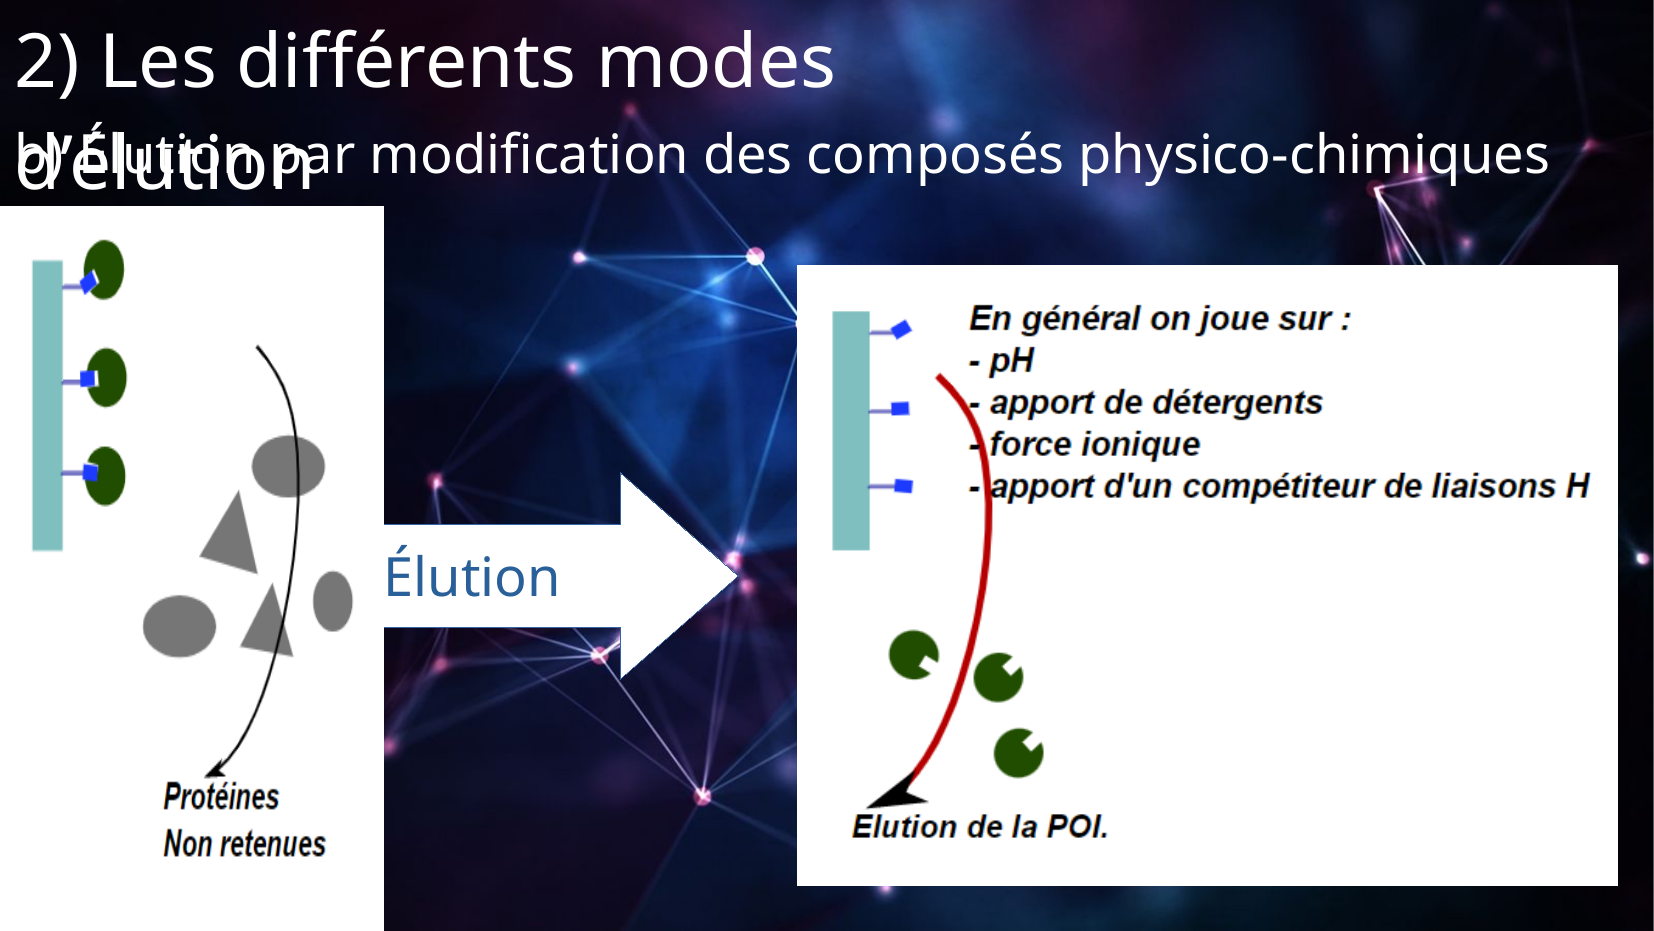

2) Les différents modes d’élution
b) Élution par modification des composés physico-chimiques
Élution